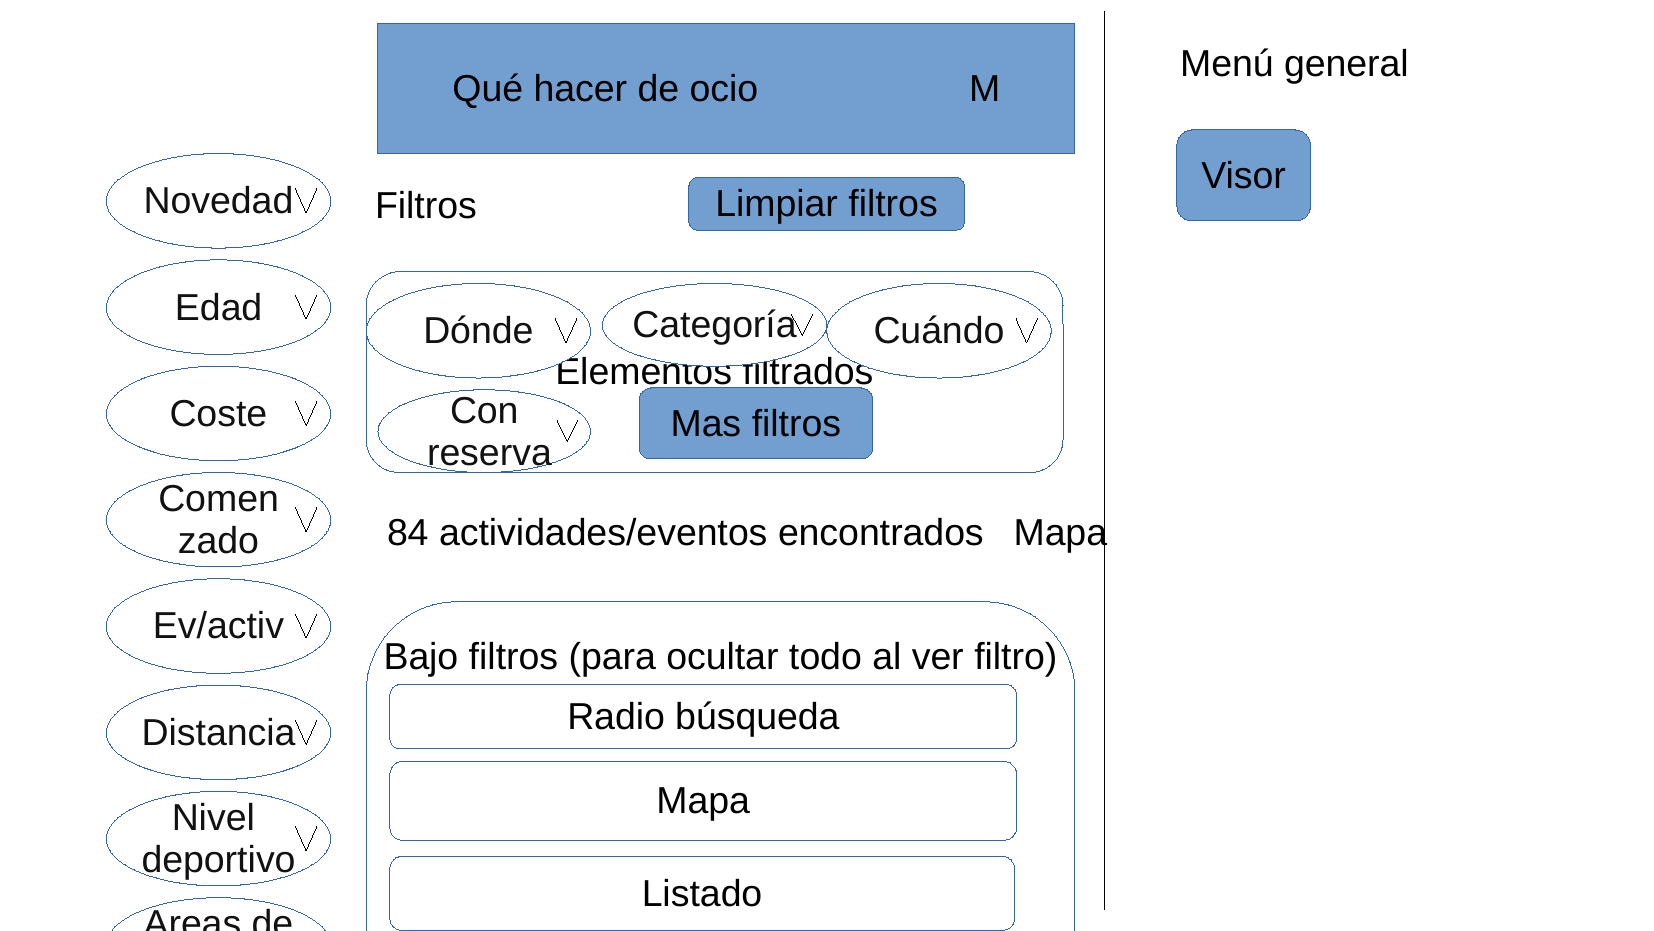

Qué hacer de ocio			M
Menú general
Visor
Novedad
Filtros
Limpiar filtros
Edad
Elementos filtrados
Dónde
Categoría
Cuándo
Coste
Mas filtros
Con
 reserva
Comen
zado
84 actividades/eventos encontrados
Mapa
Ev/activ
Bajo filtros (para ocultar todo al ver filtro)
Radio búsqueda
Distancia
Mapa
Nivel
deportivo
Listado
Areas de
interés
Sugerencias
+ visto
Novedad